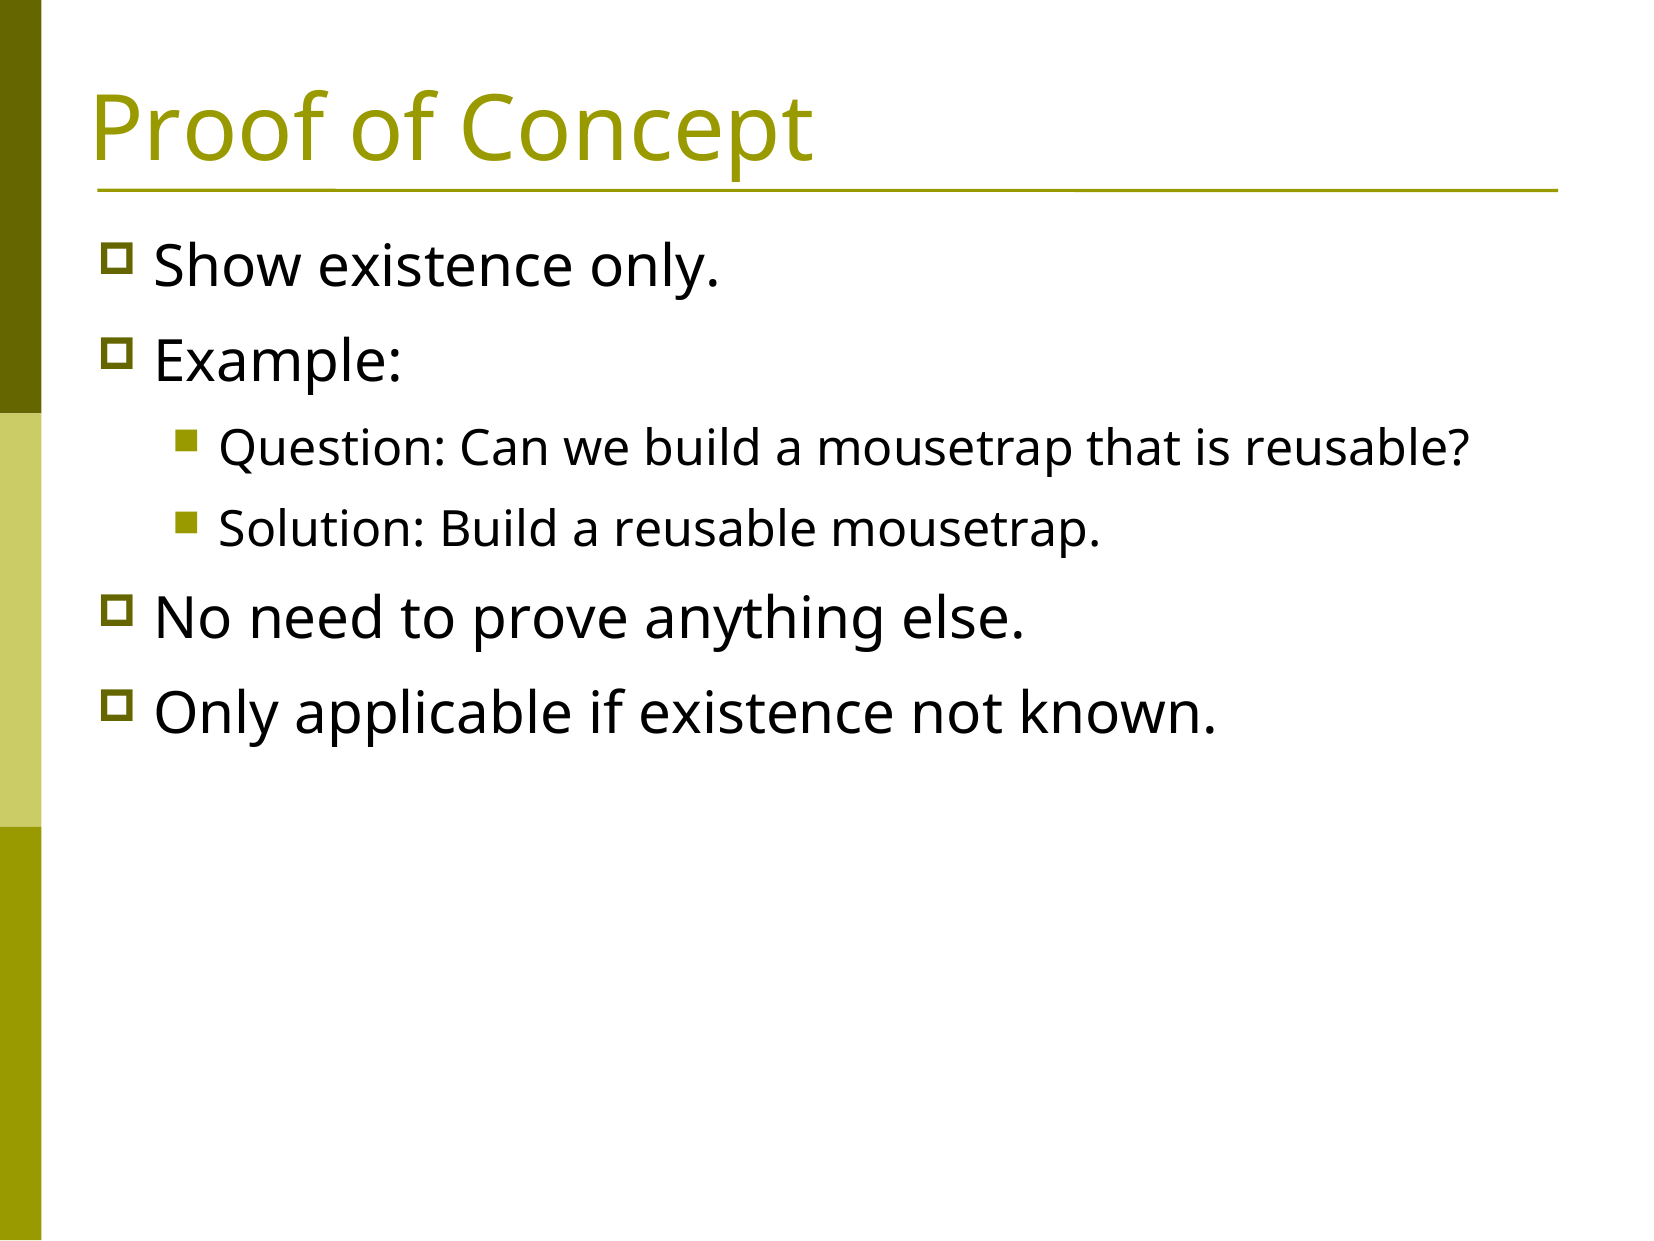

# Proof of Concept
Show existence only.
Example:
Question: Can we build a mousetrap that is reusable?
Solution: Build a reusable mousetrap.
No need to prove anything else.
Only applicable if existence not known.